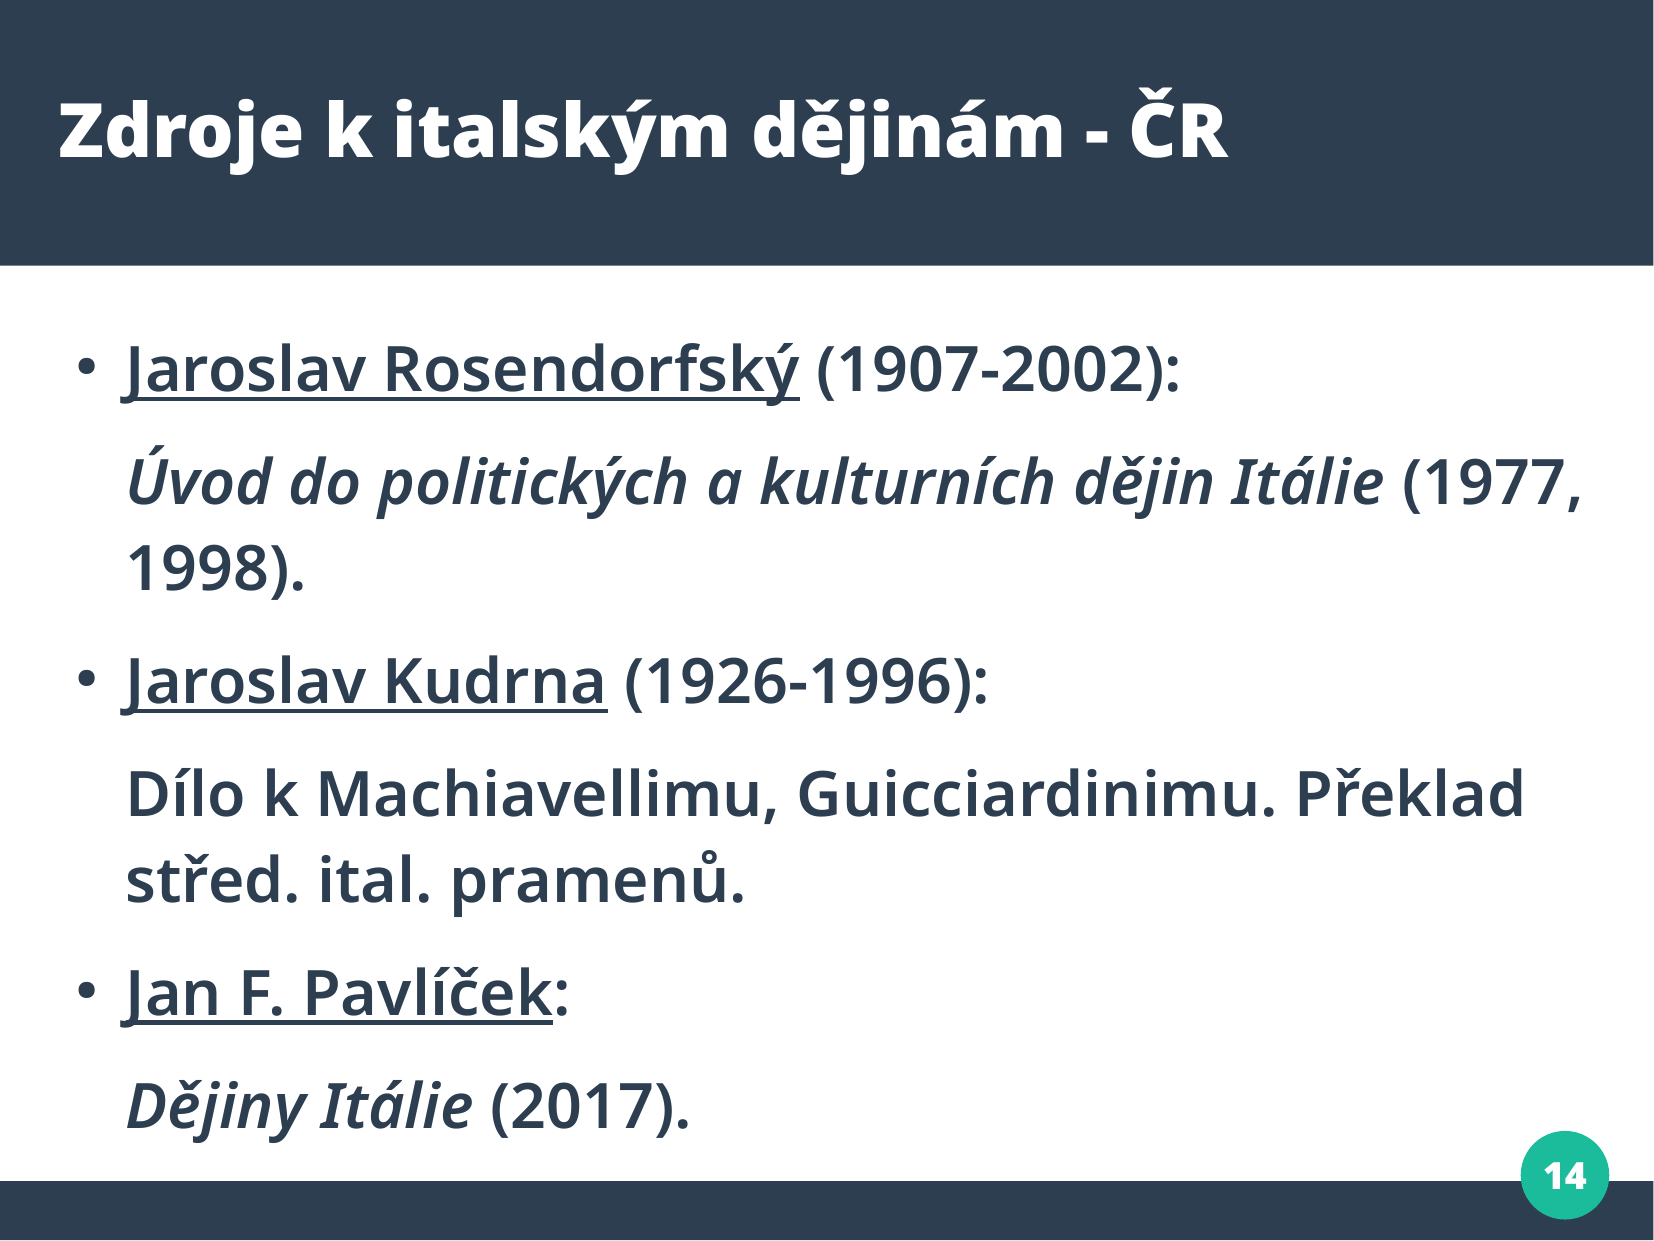

# Zdroje k italským dějinám - ČR
Jaroslav Rosendorfský (1907-2002):
Úvod do politických a kulturních dějin Itálie (1977, 1998).
Jaroslav Kudrna (1926-1996):
Dílo k Machiavellimu, Guicciardinimu. Překlad střed. ital. pramenů.
Jan F. Pavlíček:
Dějiny Itálie (2017).
14